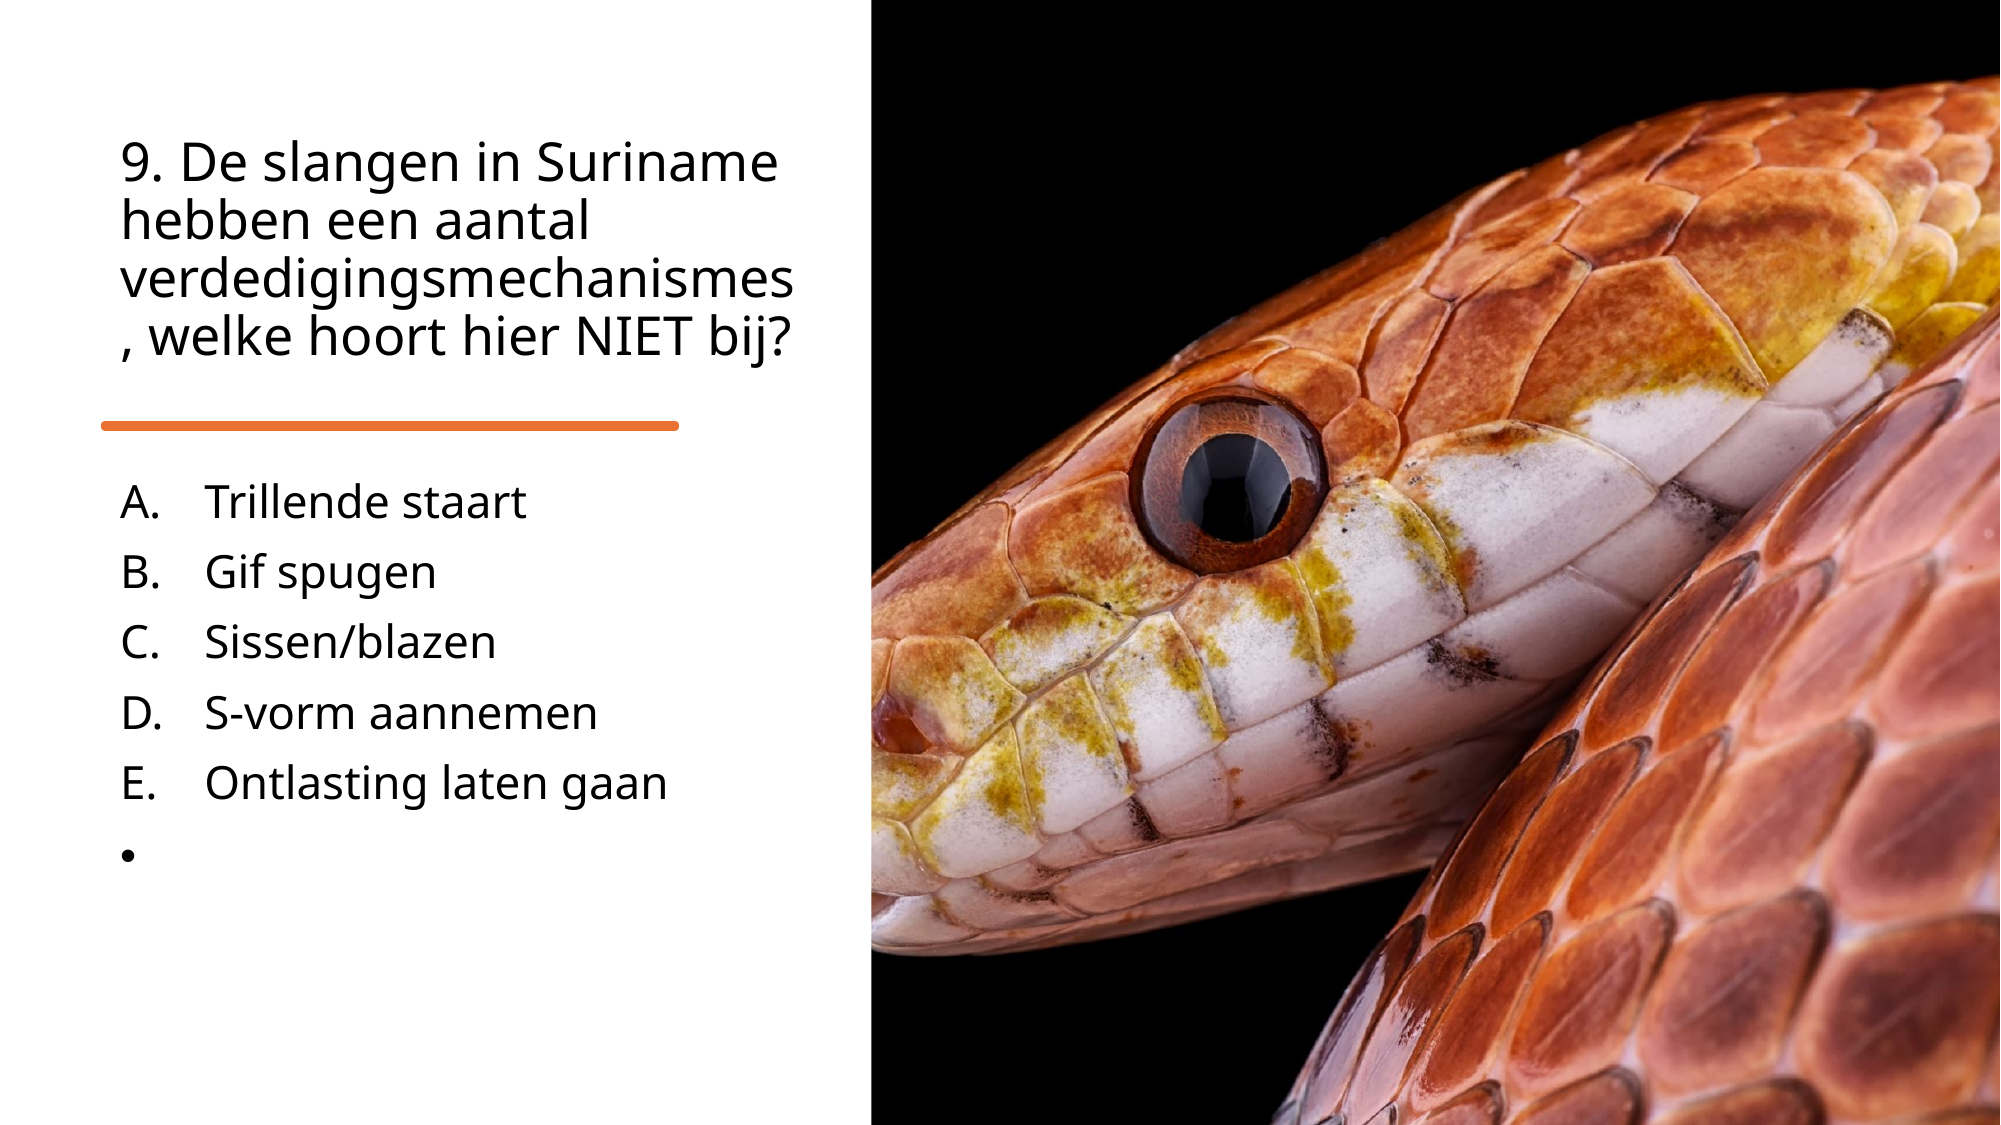

# 9. De slangen in Suriname hebben een aantal verdedigingsmechanismes, welke hoort hier NIET bij?
Trillende staart
Gif spugen
Sissen/blazen
S-vorm aannemen
Ontlasting laten gaan